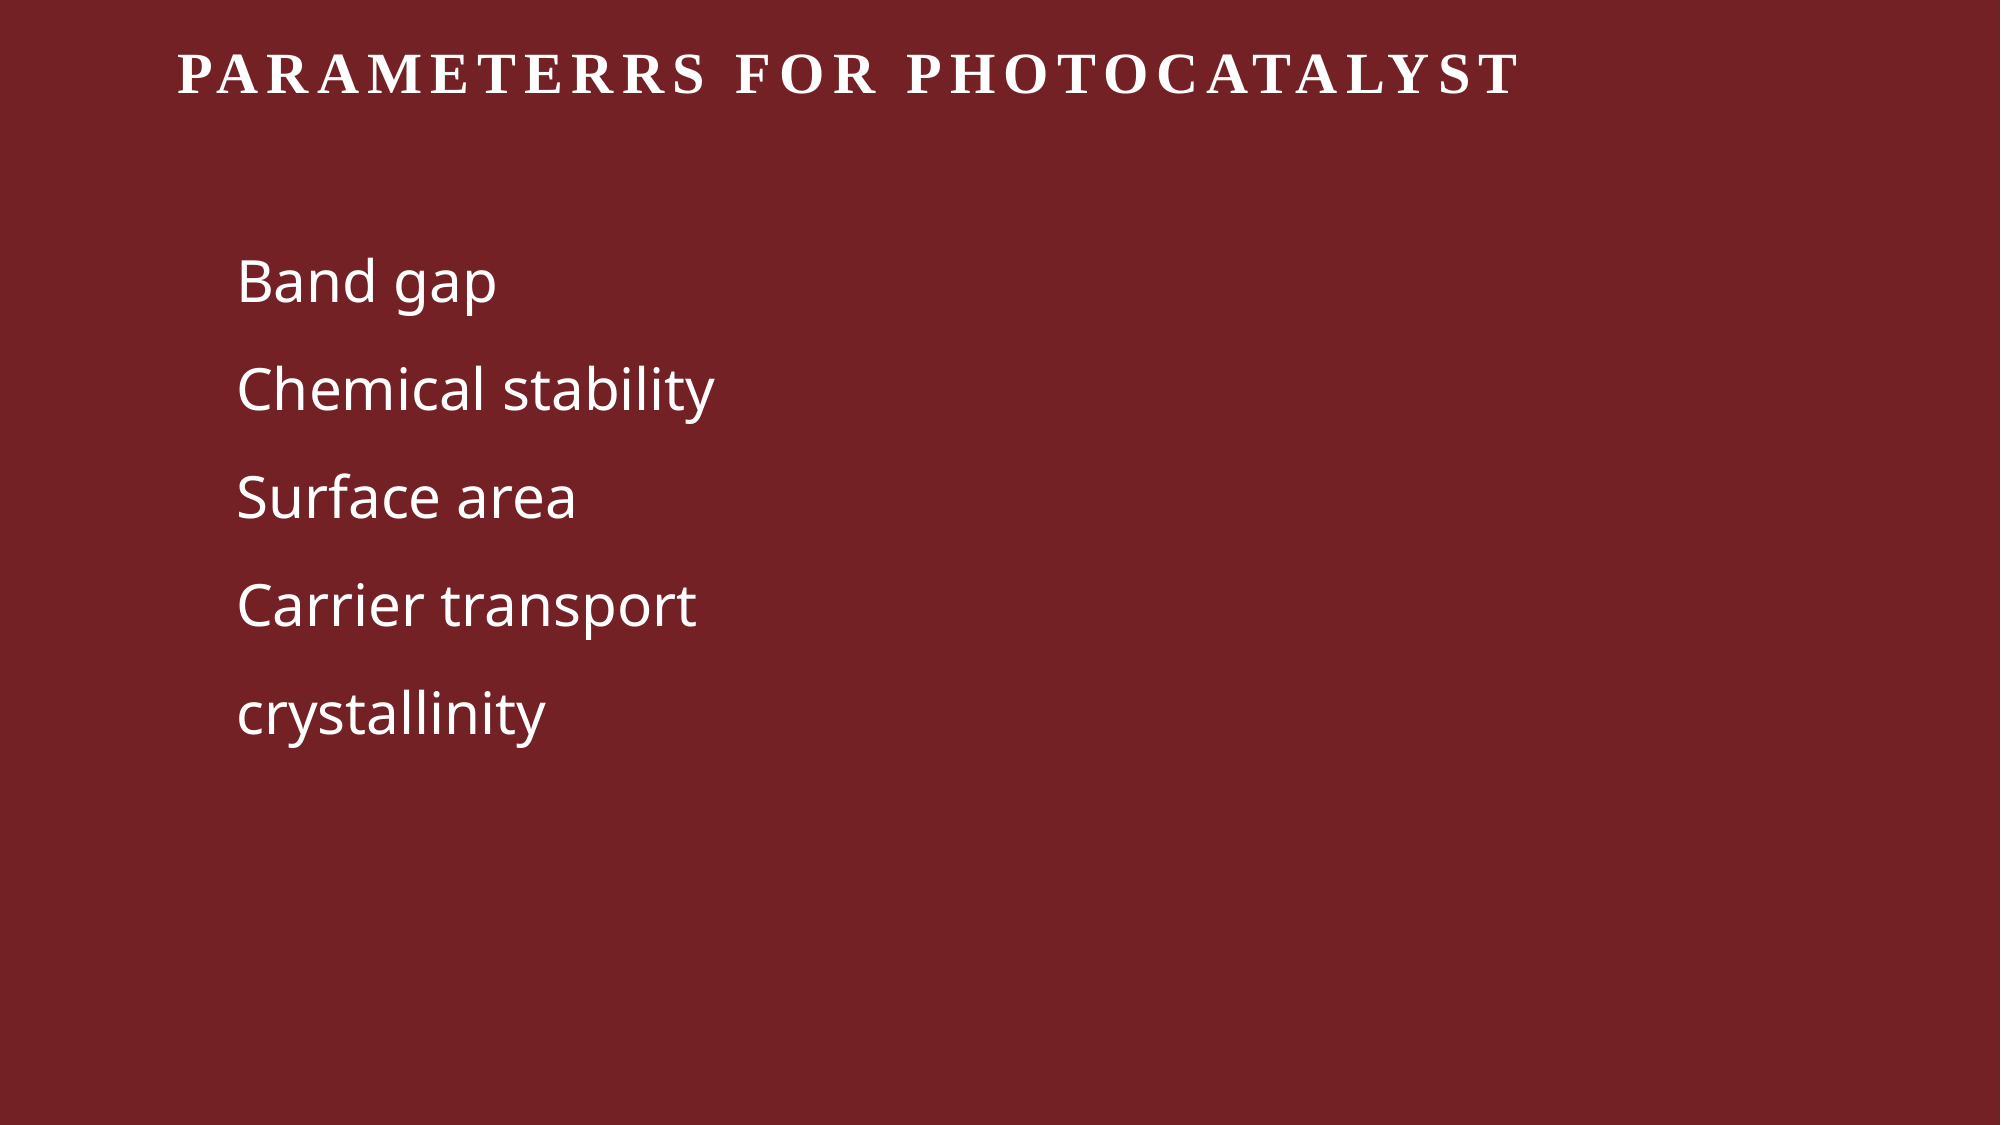

# Parameterrs for PHOTOCATALYST
Band gap
Chemical stability
Surface area
Carrier transport
crystallinity